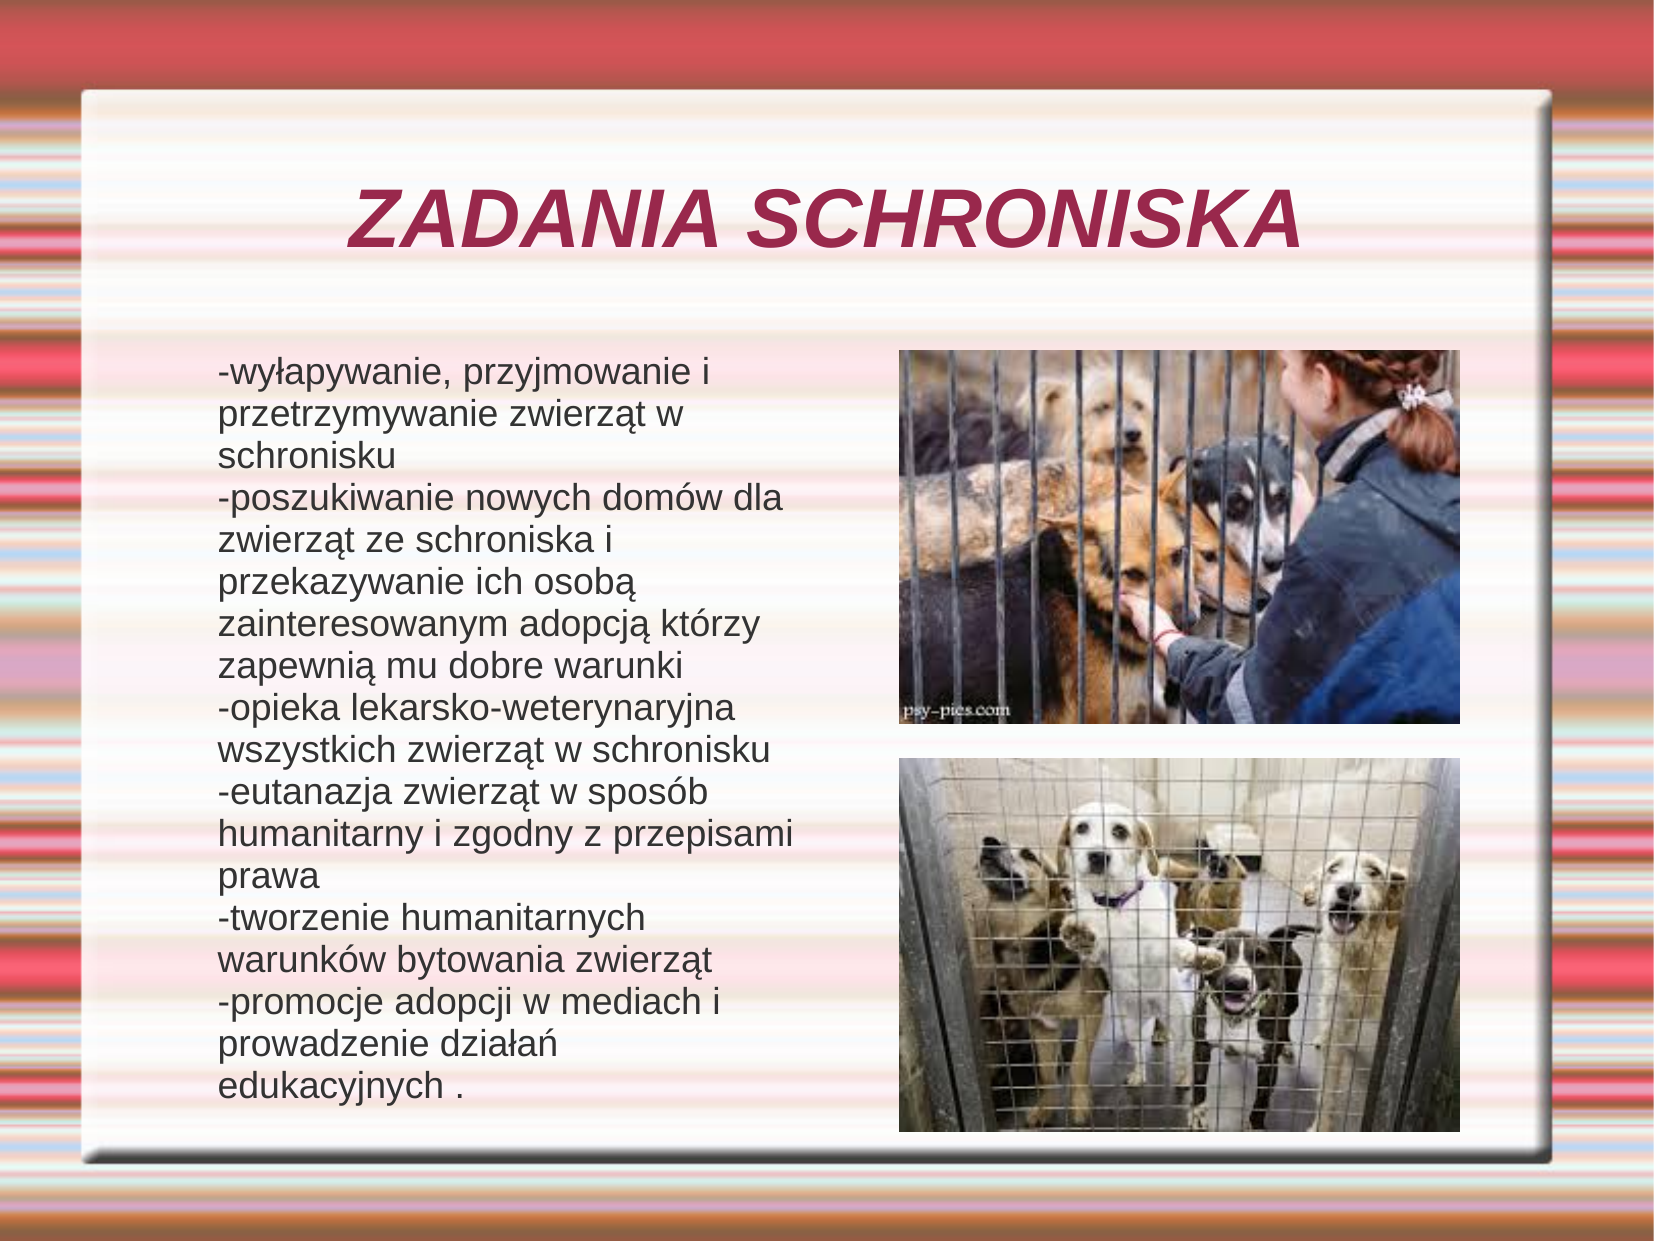

# ZADANIA SCHRONISKA
-wyłapywanie, przyjmowanie i przetrzymywanie zwierząt w schronisku
-poszukiwanie nowych domów dla zwierząt ze schroniska i przekazywanie ich osobą zainteresowanym adopcją którzy zapewnią mu dobre warunki
-opieka lekarsko-weterynaryjna wszystkich zwierząt w schronisku
-eutanazja zwierząt w sposób humanitarny i zgodny z przepisami prawa
-tworzenie humanitarnych warunków bytowania zwierząt
-promocje adopcji w mediach i prowadzenie działań edukacyjnych .